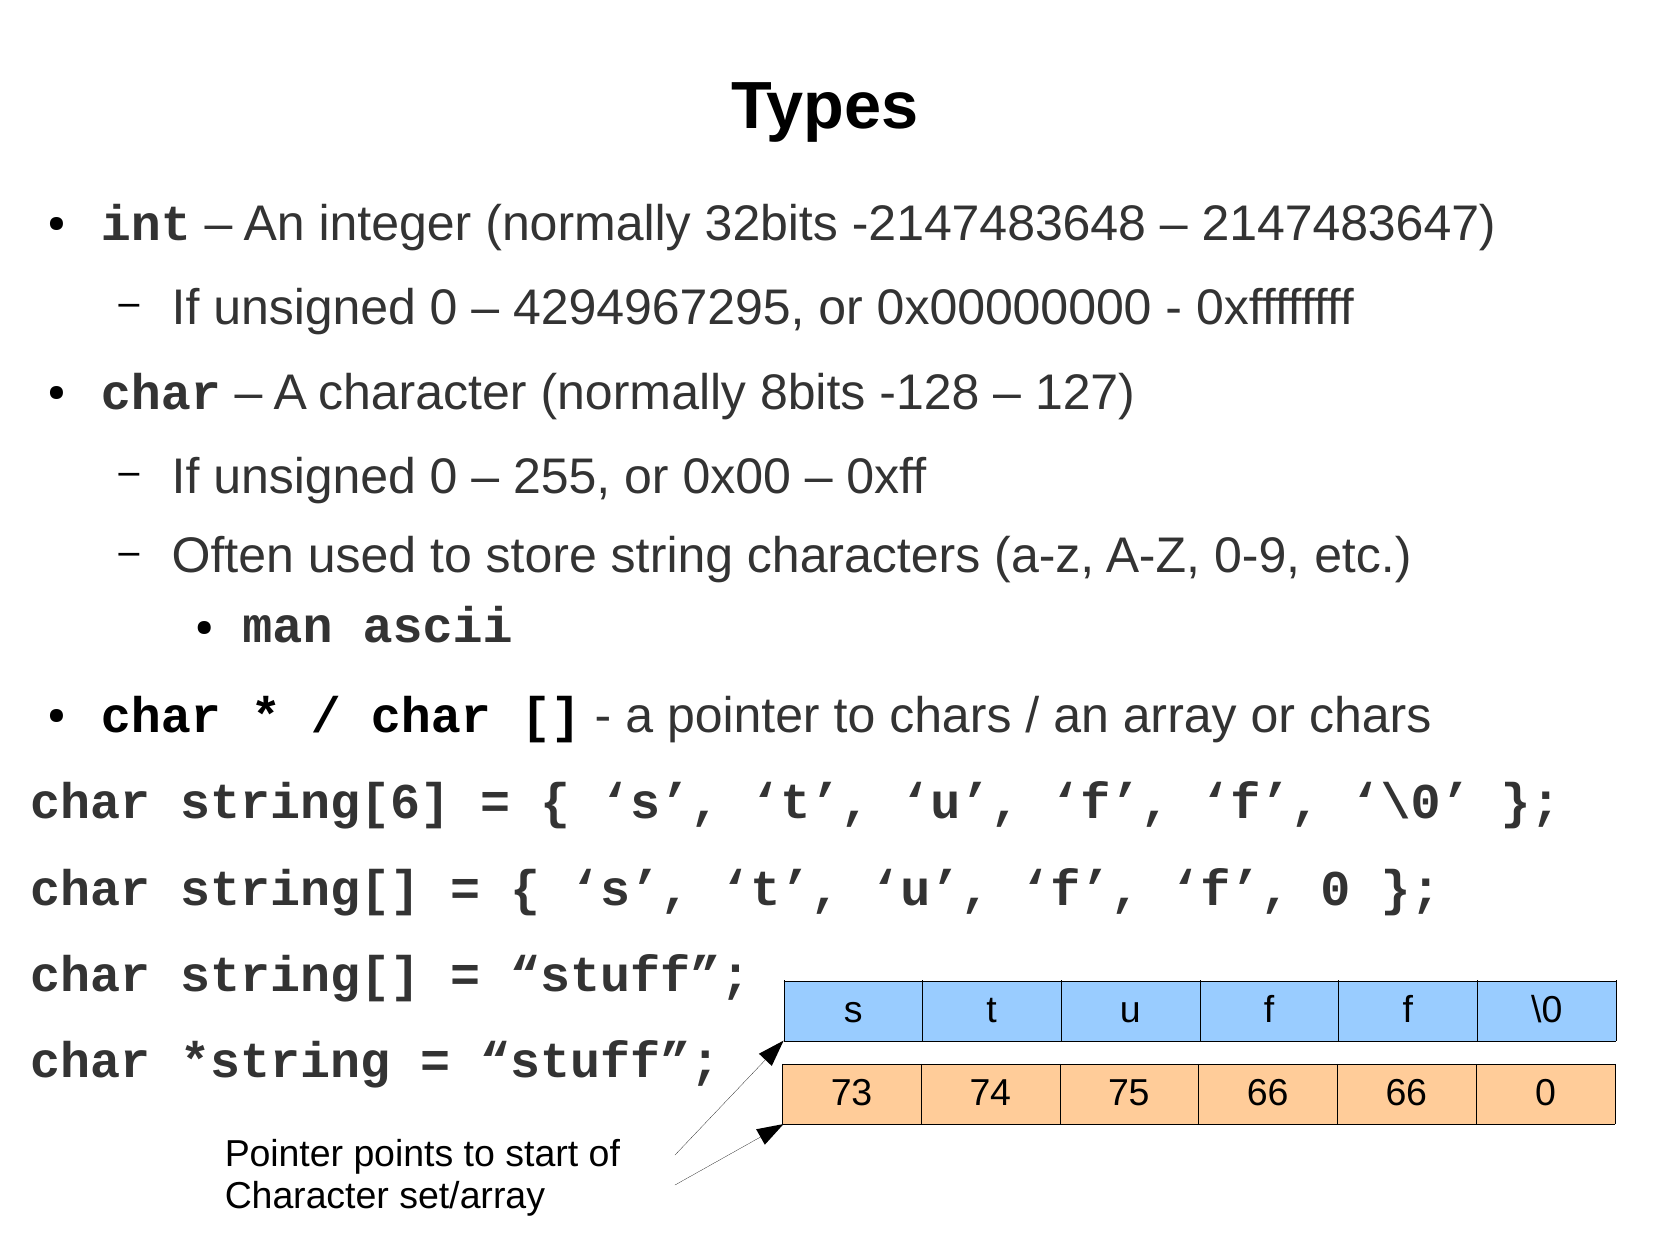

# Types
int – An integer (normally 32bits -2147483648 – 2147483647)
If unsigned 0 – 4294967295, or 0x00000000 - 0xffffffff
char – A character (normally 8bits -128 – 127)
If unsigned 0 – 255, or 0x00 – 0xff
Often used to store string characters (a-z, A-Z, 0-9, etc.)
man ascii
char * / char [] - a pointer to chars / an array or chars
char string[6] = { ‘s’, ‘t’, ‘u’, ‘f’, ‘f’, ‘\0’ };
char string[] = { ‘s’, ‘t’, ‘u’, ‘f’, ‘f’, 0 };
char string[] = “stuff”;
char *string = “stuff”;
| s | t | u | f | f | \0 |
| --- | --- | --- | --- | --- | --- |
| 73 | 74 | 75 | 66 | 66 | 0 |
| --- | --- | --- | --- | --- | --- |
Pointer points to start of
Character set/array